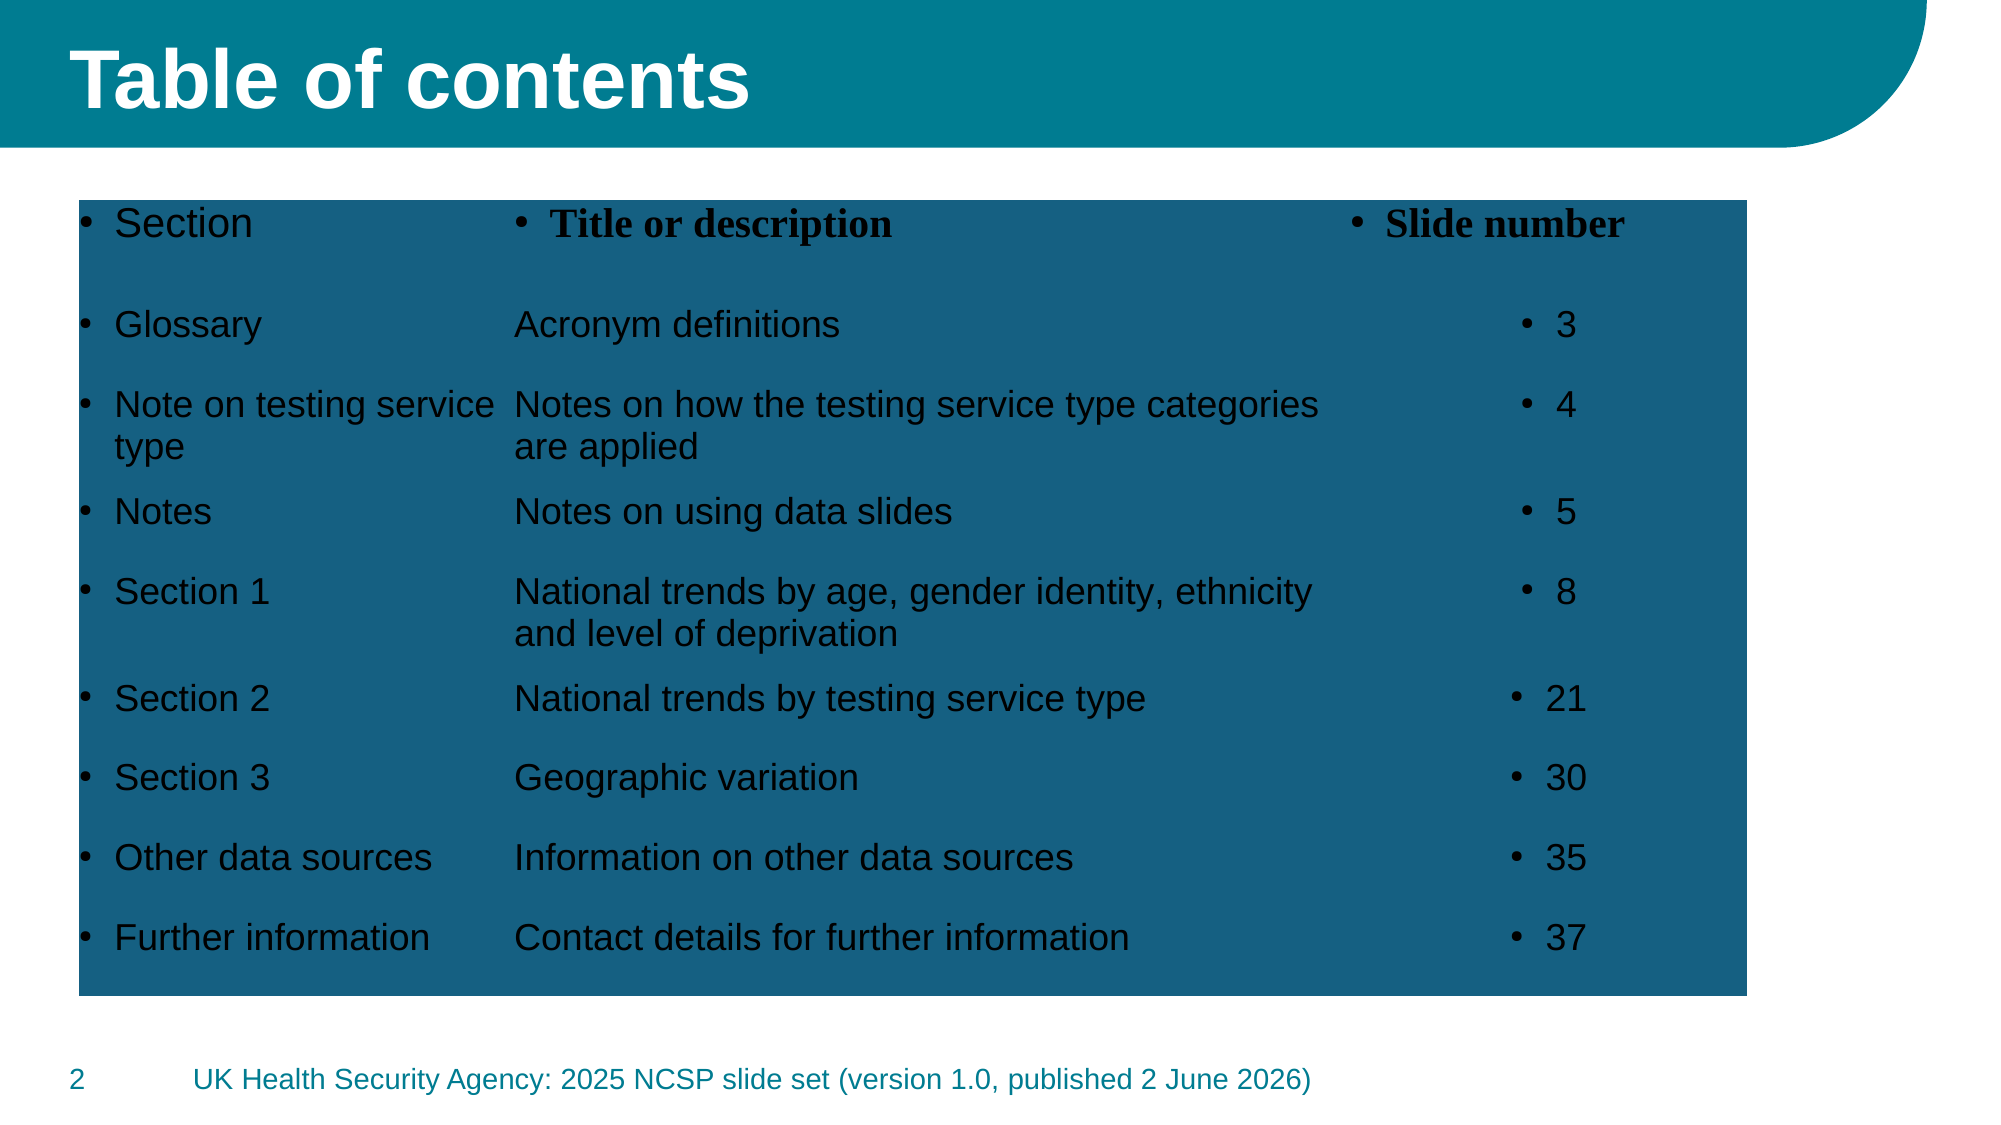

# Table of contents
| Section | Title or description | Slide number |
| --- | --- | --- |
| Glossary | Acronym definitions | 3 |
| Note on testing service type | Notes on how the testing service type categories are applied | 4 |
| Notes | Notes on using data slides | 5 |
| Section 1 | National trends by age, gender identity, ethnicity and level of deprivation | 8 |
| Section 2 | National trends by testing service type | 21 |
| Section 3 | Geographic variation | 30 |
| Other data sources | Information on other data sources | 35 |
| Further information | Contact details for further information | 37 |
1